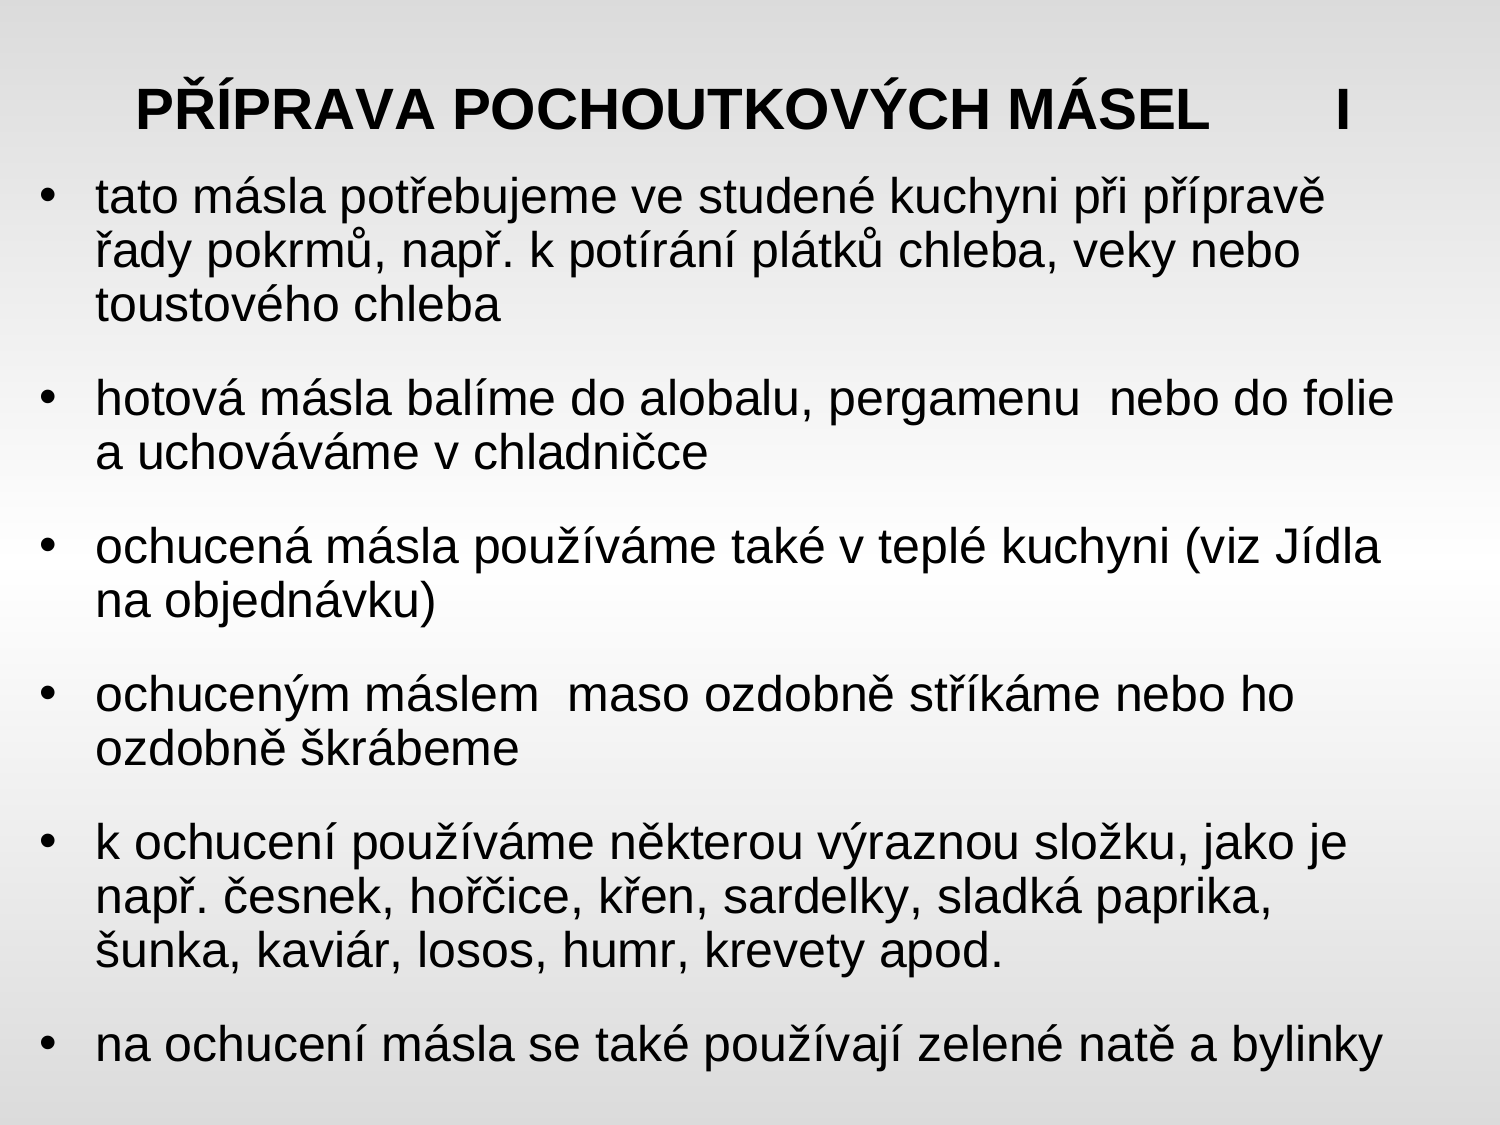

# PŘÍPRAVA POCHOUTKOVÝCH MÁSEL	I
tato másla potřebujeme ve studené kuchyni při přípravě řady pokrmů, např. k potírání plátků chleba, veky nebo toustového chleba
hotová másla balíme do alobalu, pergamenu nebo do folie a uchováváme v chladničce
ochucená másla používáme také v teplé kuchyni (viz Jídla na objednávku)
ochuceným máslem maso ozdobně stříkáme nebo ho ozdobně škrábeme
k ochucení používáme některou výraznou složku, jako je např. česnek, hořčice, křen, sardelky, sladká paprika, šunka, kaviár, losos, humr, krevety apod.
na ochucení másla se také používají zelené natě a bylinky